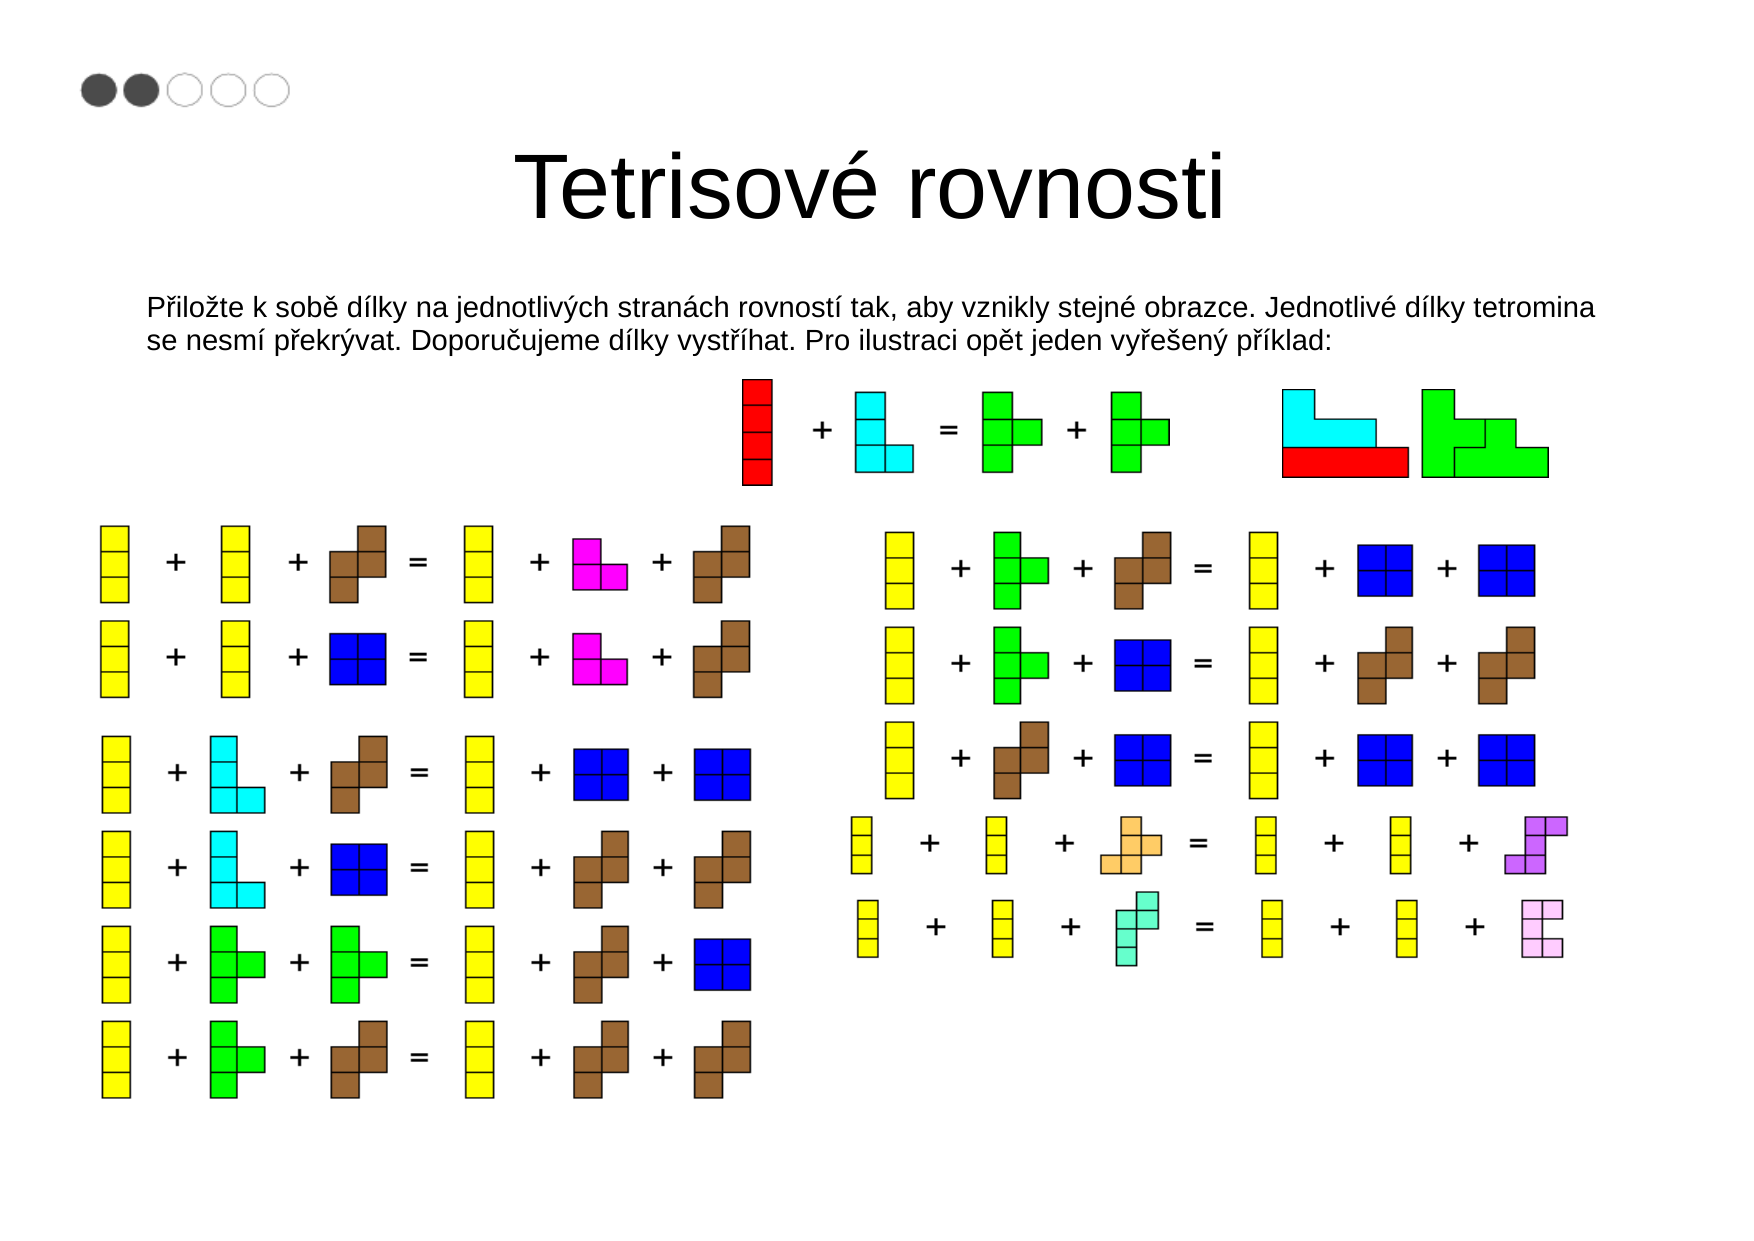

# Tetrisové rovnosti
Přiložte k sobě dílky na jednotlivých stranách rovností tak, aby vznikly stejné obrazce. Jednotlivé dílky tetromina se nesmí překrývat. Doporučujeme dílky vystříhat. Pro ilustraci opět jeden vyřešený příklad: